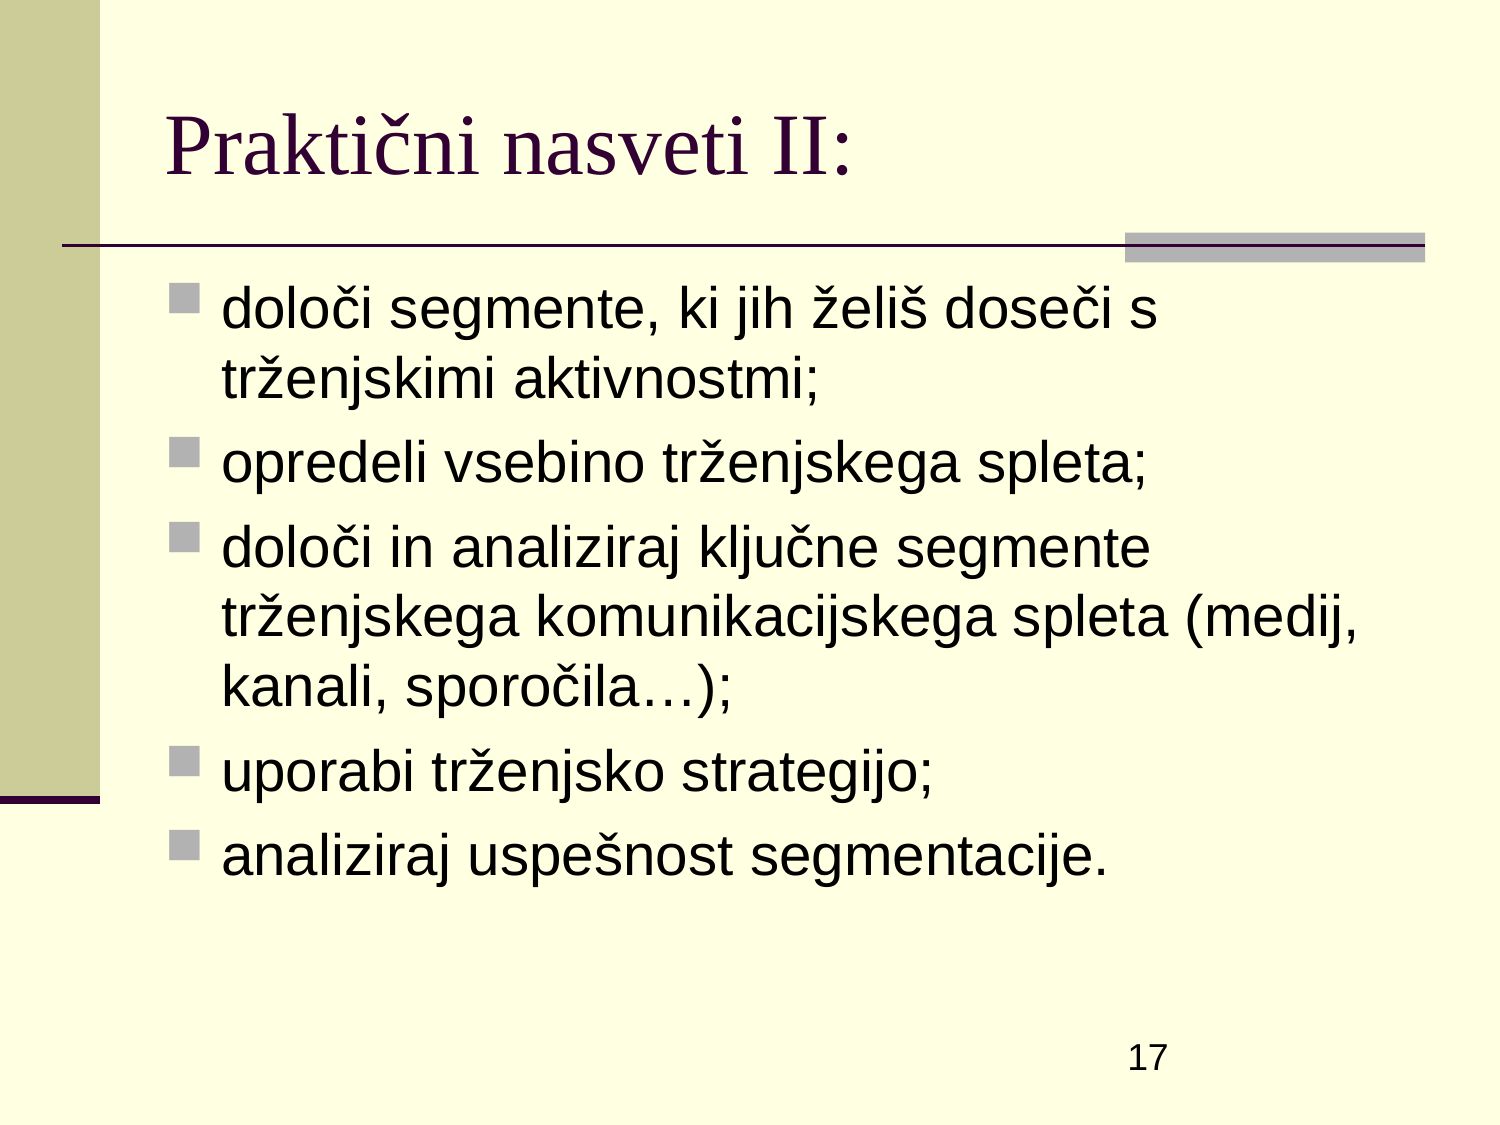

# Praktični nasveti II:
določi segmente, ki jih želiš doseči s trženjskimi aktivnostmi;
opredeli vsebino trženjskega spleta;
določi in analiziraj ključne segmente trženjskega komunikacijskega spleta (medij, kanali, sporočila…);
uporabi trženjsko strategijo;
analiziraj uspešnost segmentacije.
17